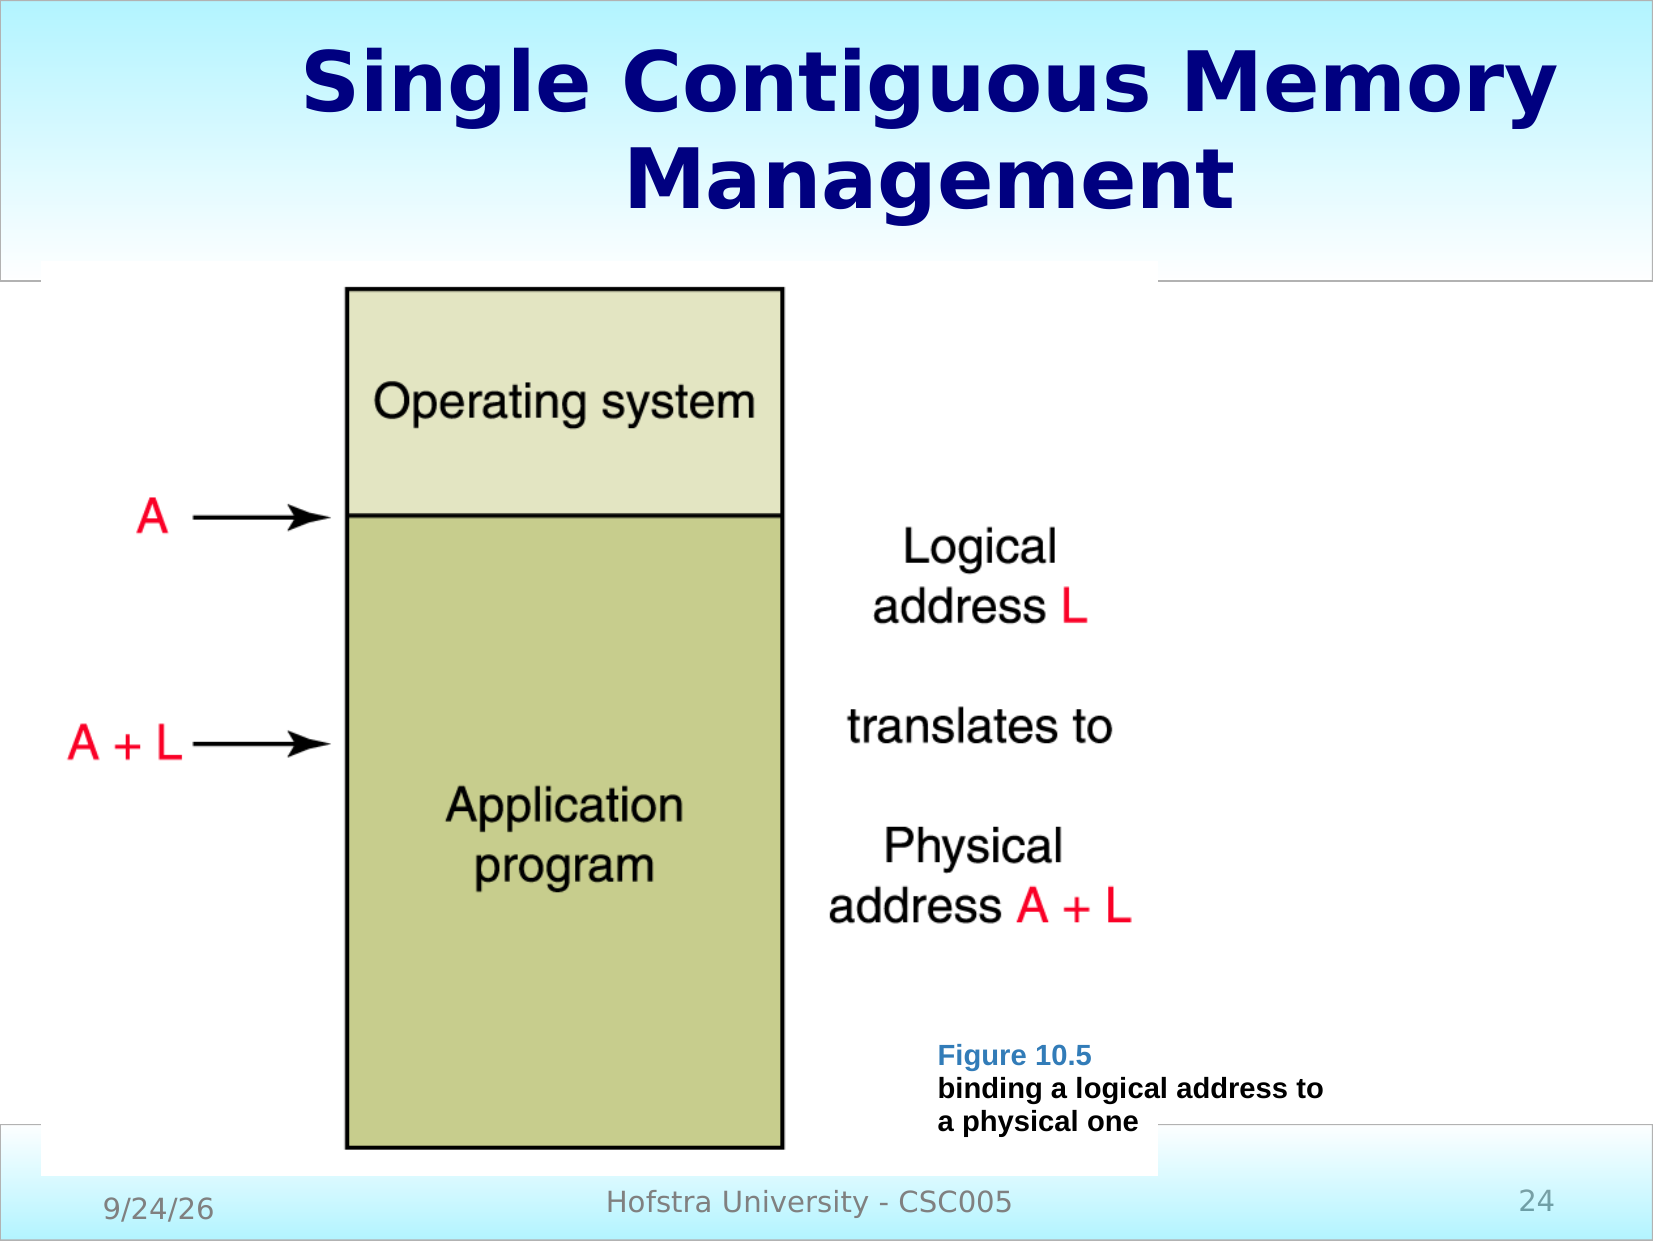

# Single Contiguous Memory Management
Figure 10.5
binding a logical address to a physical one
24
Hofstra University - CSC005